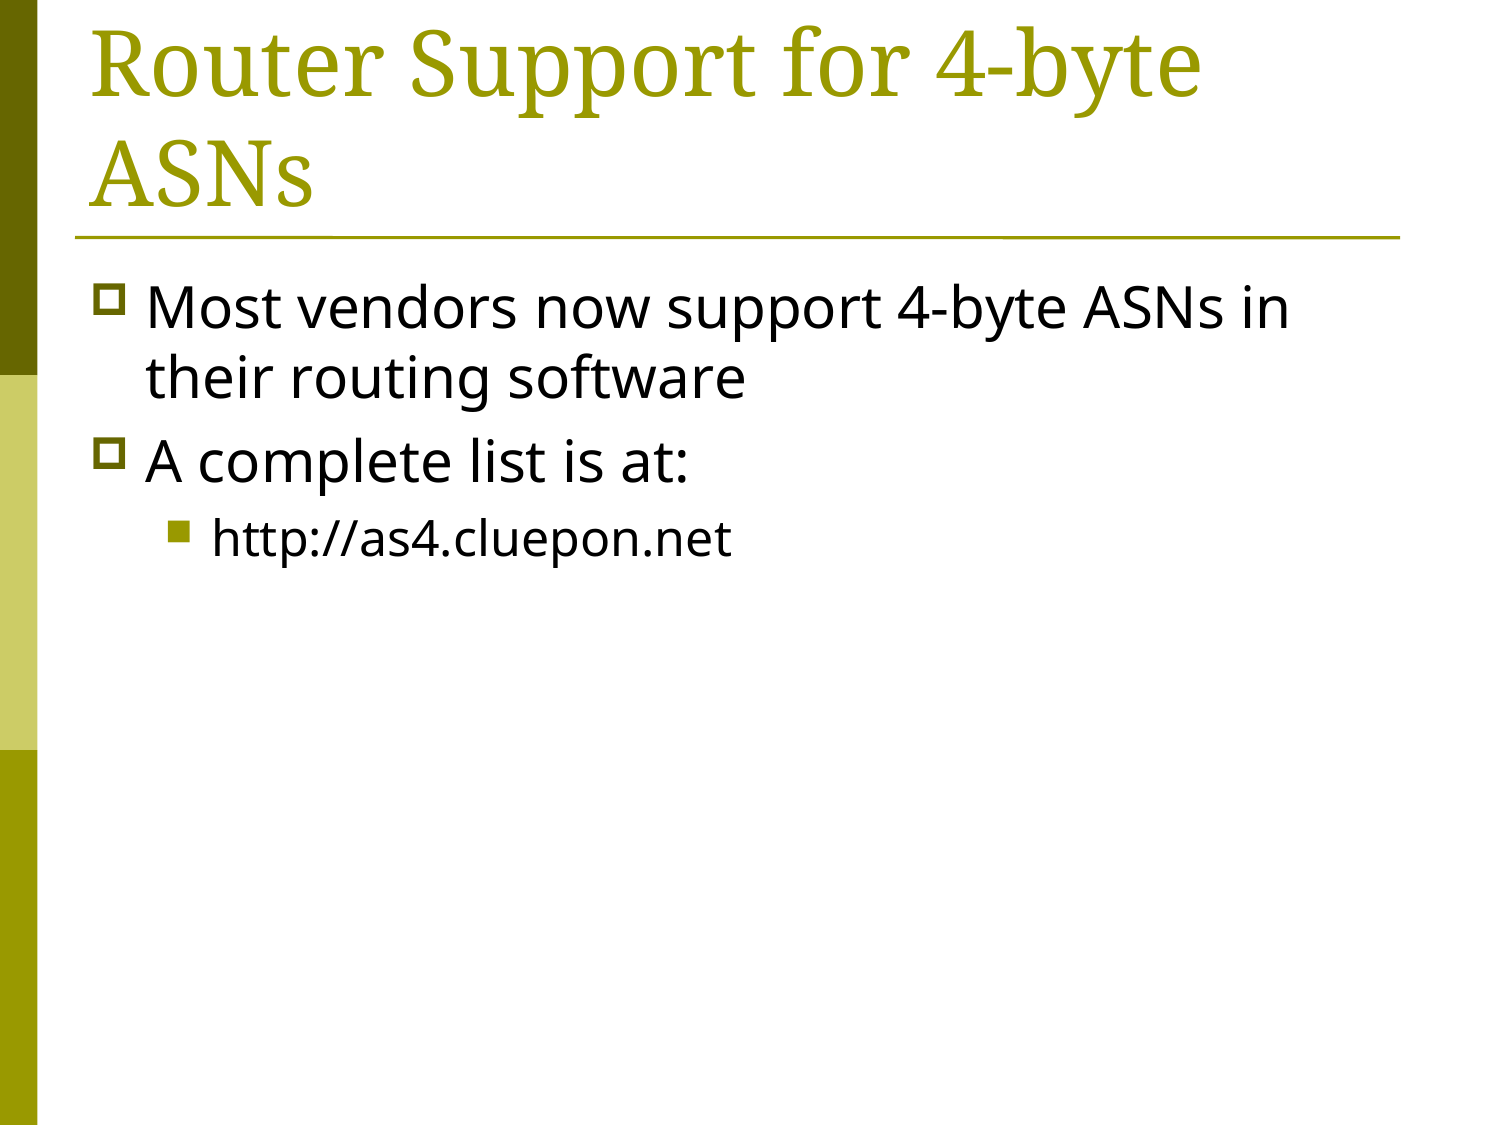

# Router Support for 4-byte ASNs
Most vendors now support 4-byte ASNs in their routing software
A complete list is at:
http://as4.cluepon.net